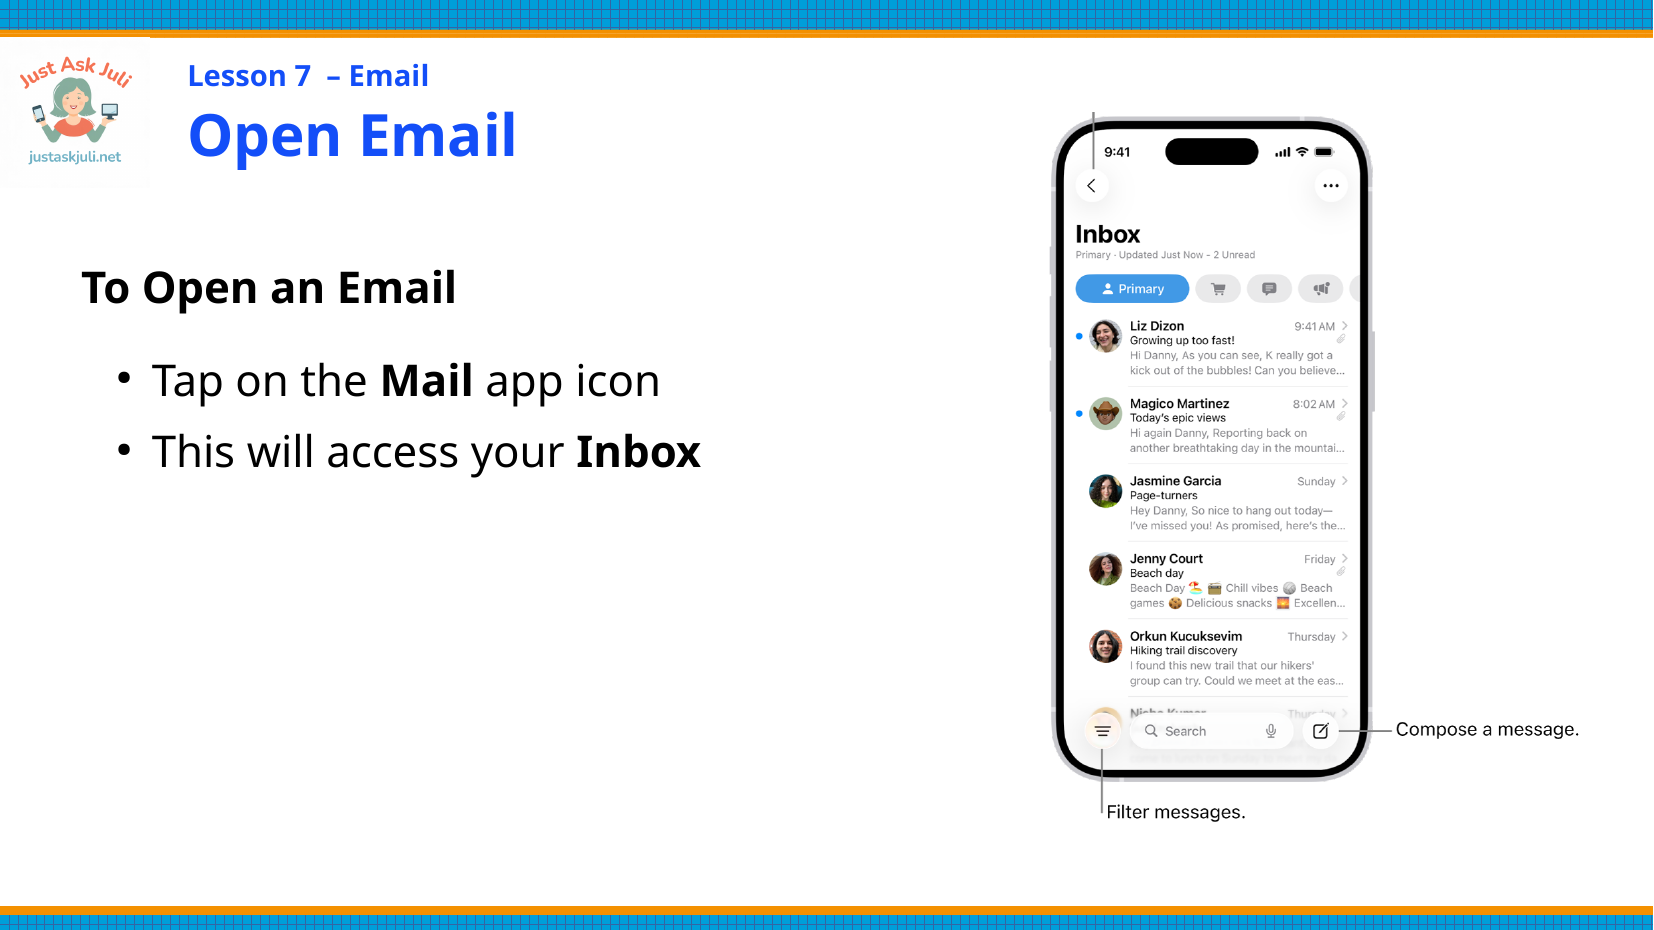

Lesson 7 – Email
Open Email
To Open an Email
Tap on the Mail app icon
This will access your Inbox